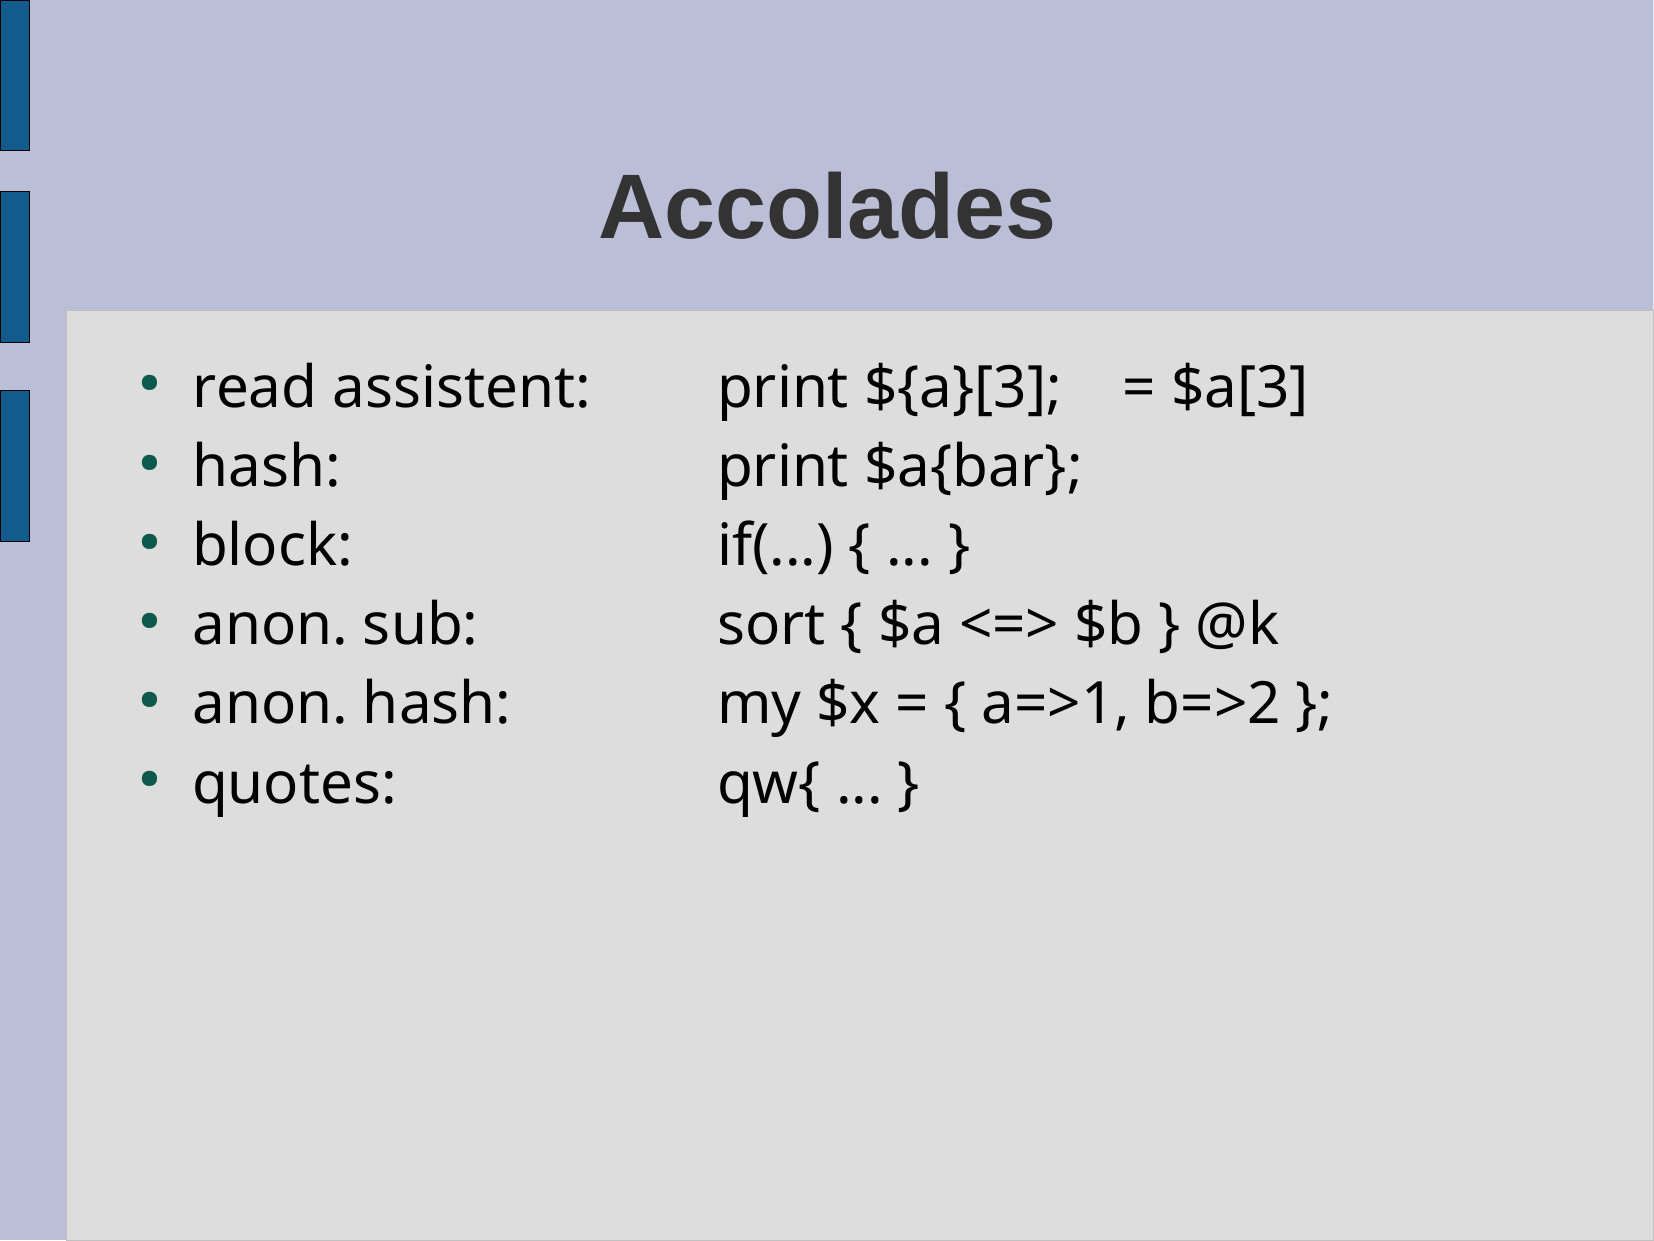

# Accolades
read assistent:		print ${a}[3]; = $a[3]
hash:						print $a{bar};
block:					if(...) { ... }
anon. sub:				sort { $a <=> $b } @k
anon. hash:	 		my $x = { a=>1, b=>2 };
quotes:					qw{ ... }